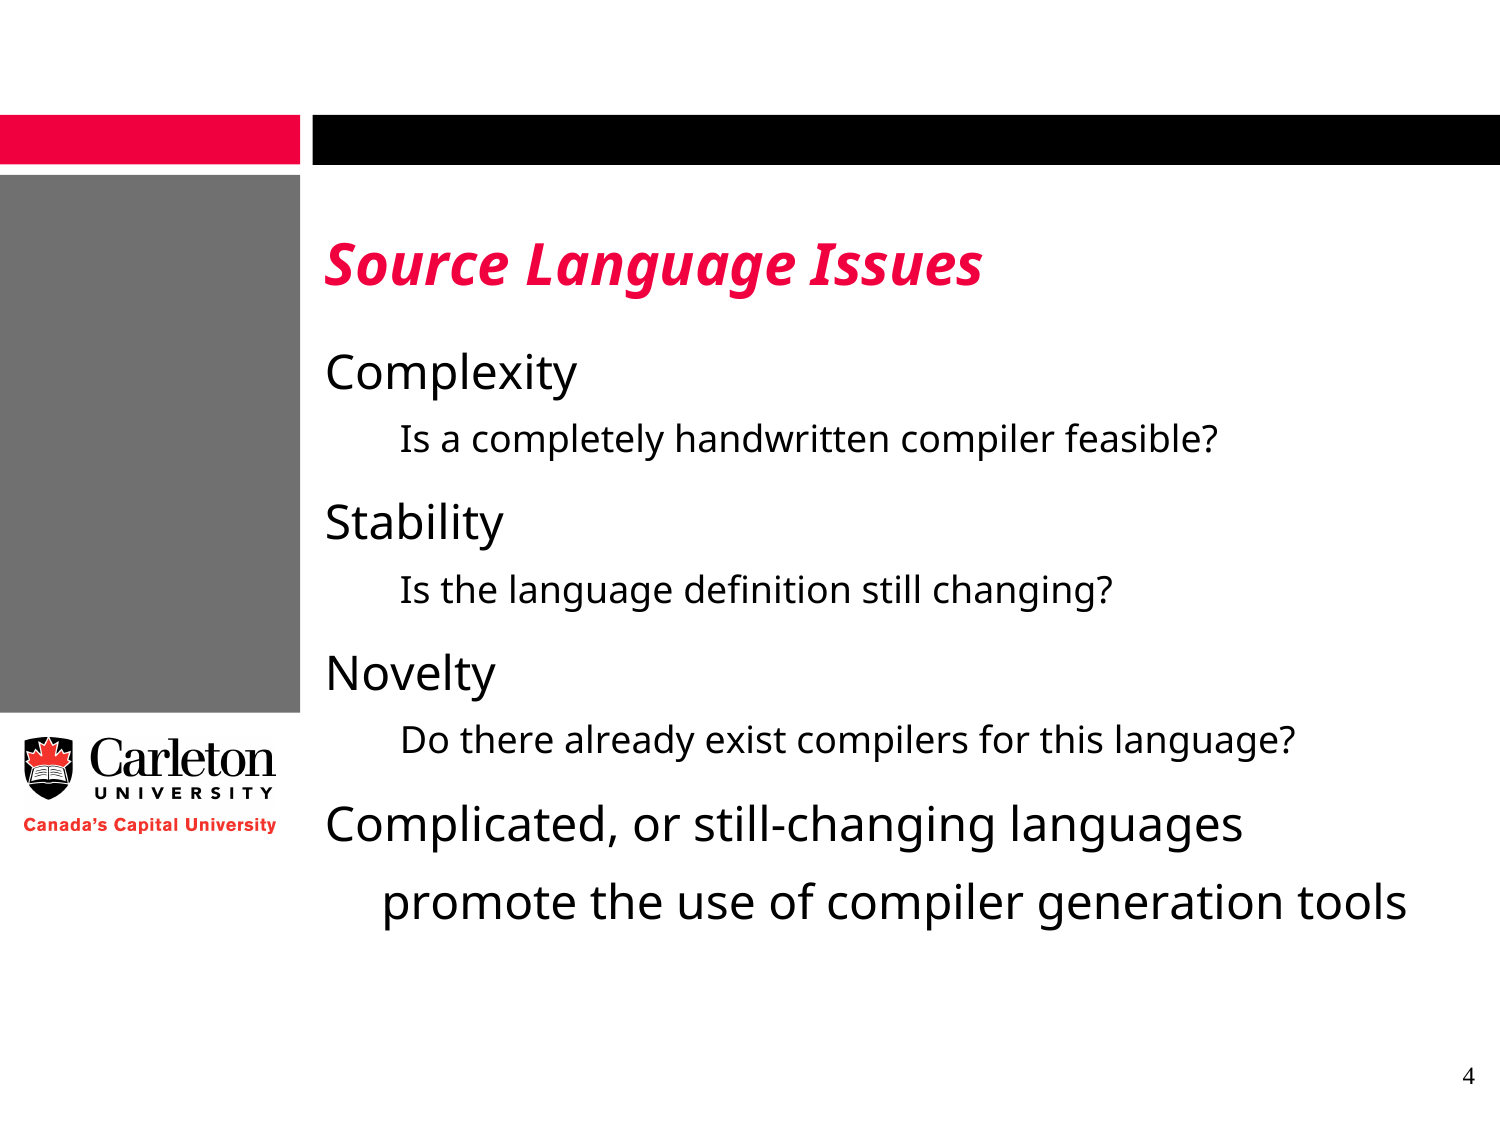

# Source Language Issues
Complexity
Is a completely handwritten compiler feasible?
Stability
Is the language definition still changing?
Novelty
Do there already exist compilers for this language?
Complicated, or still-changing languages promote the use of compiler generation tools
4